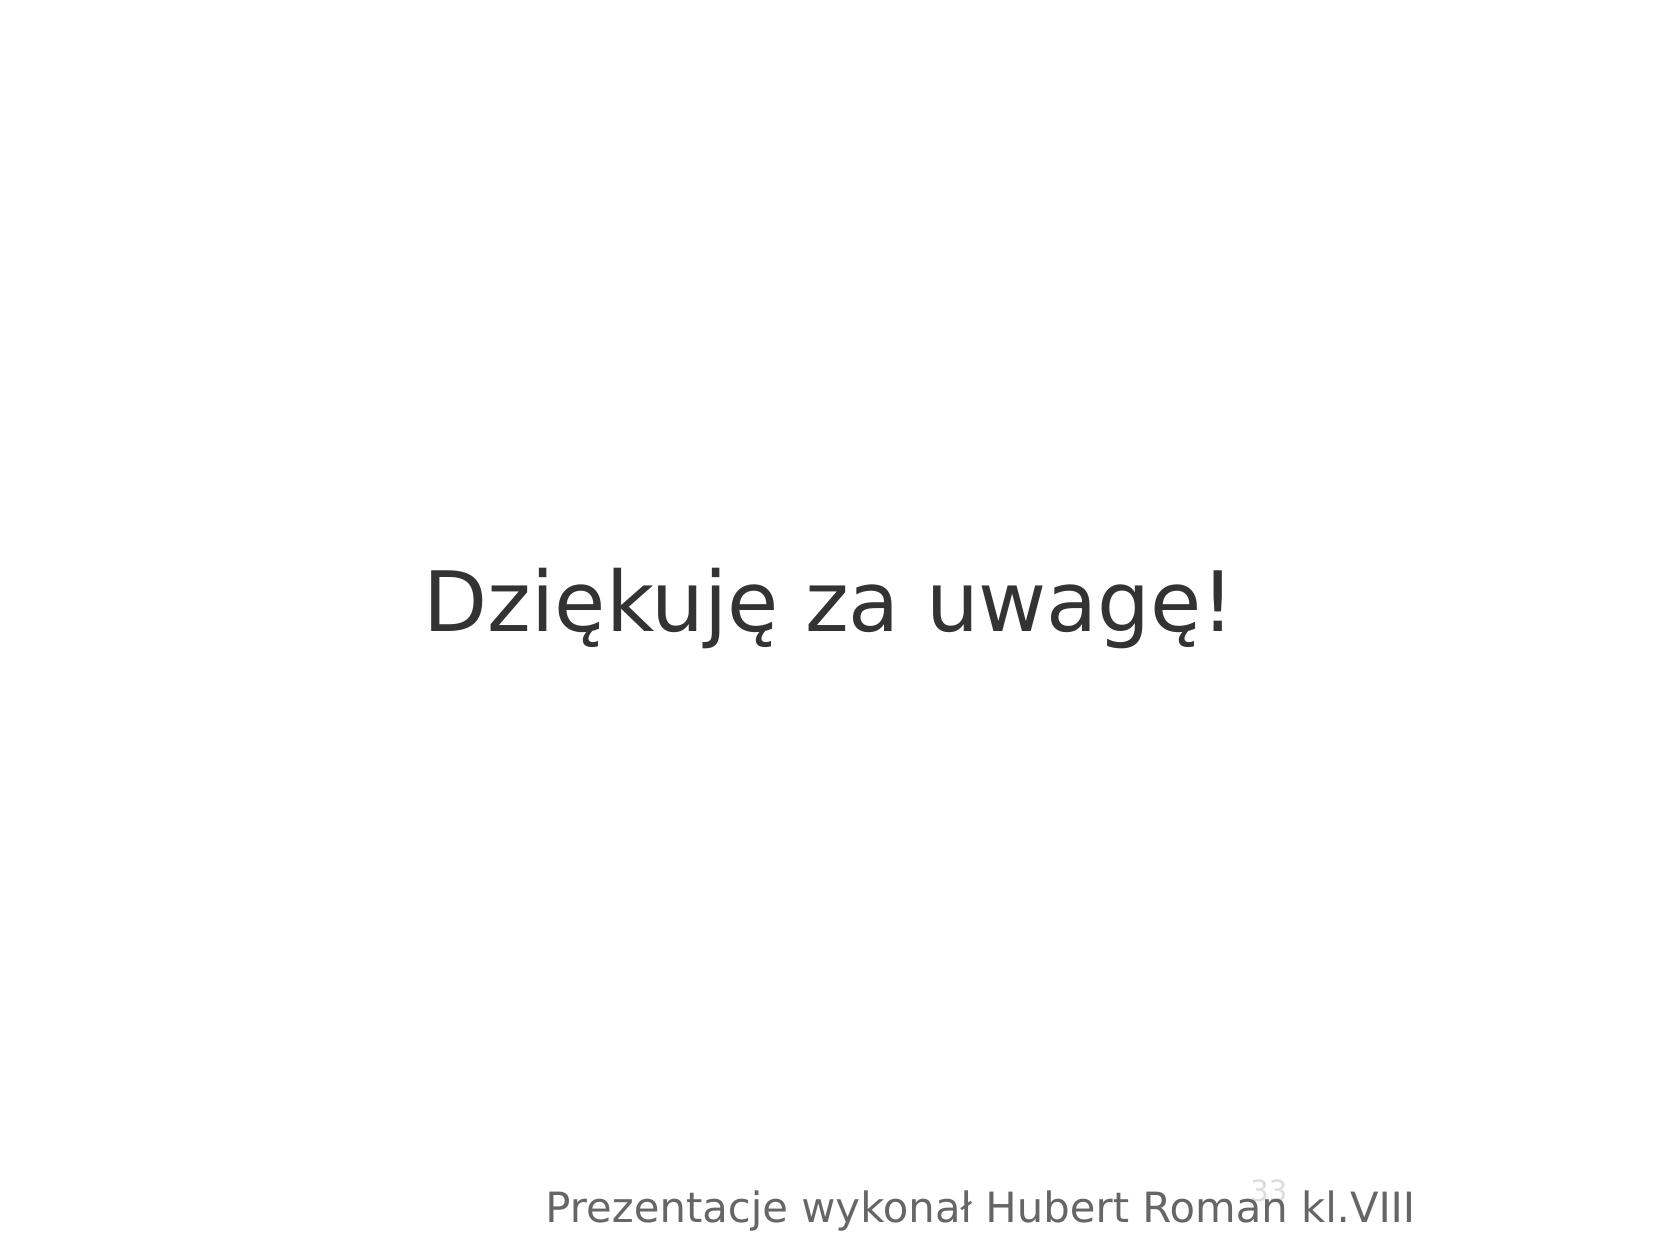

# Dziękuję za uwagę!
Prezentacje wykonał Hubert Roman kl.VIII